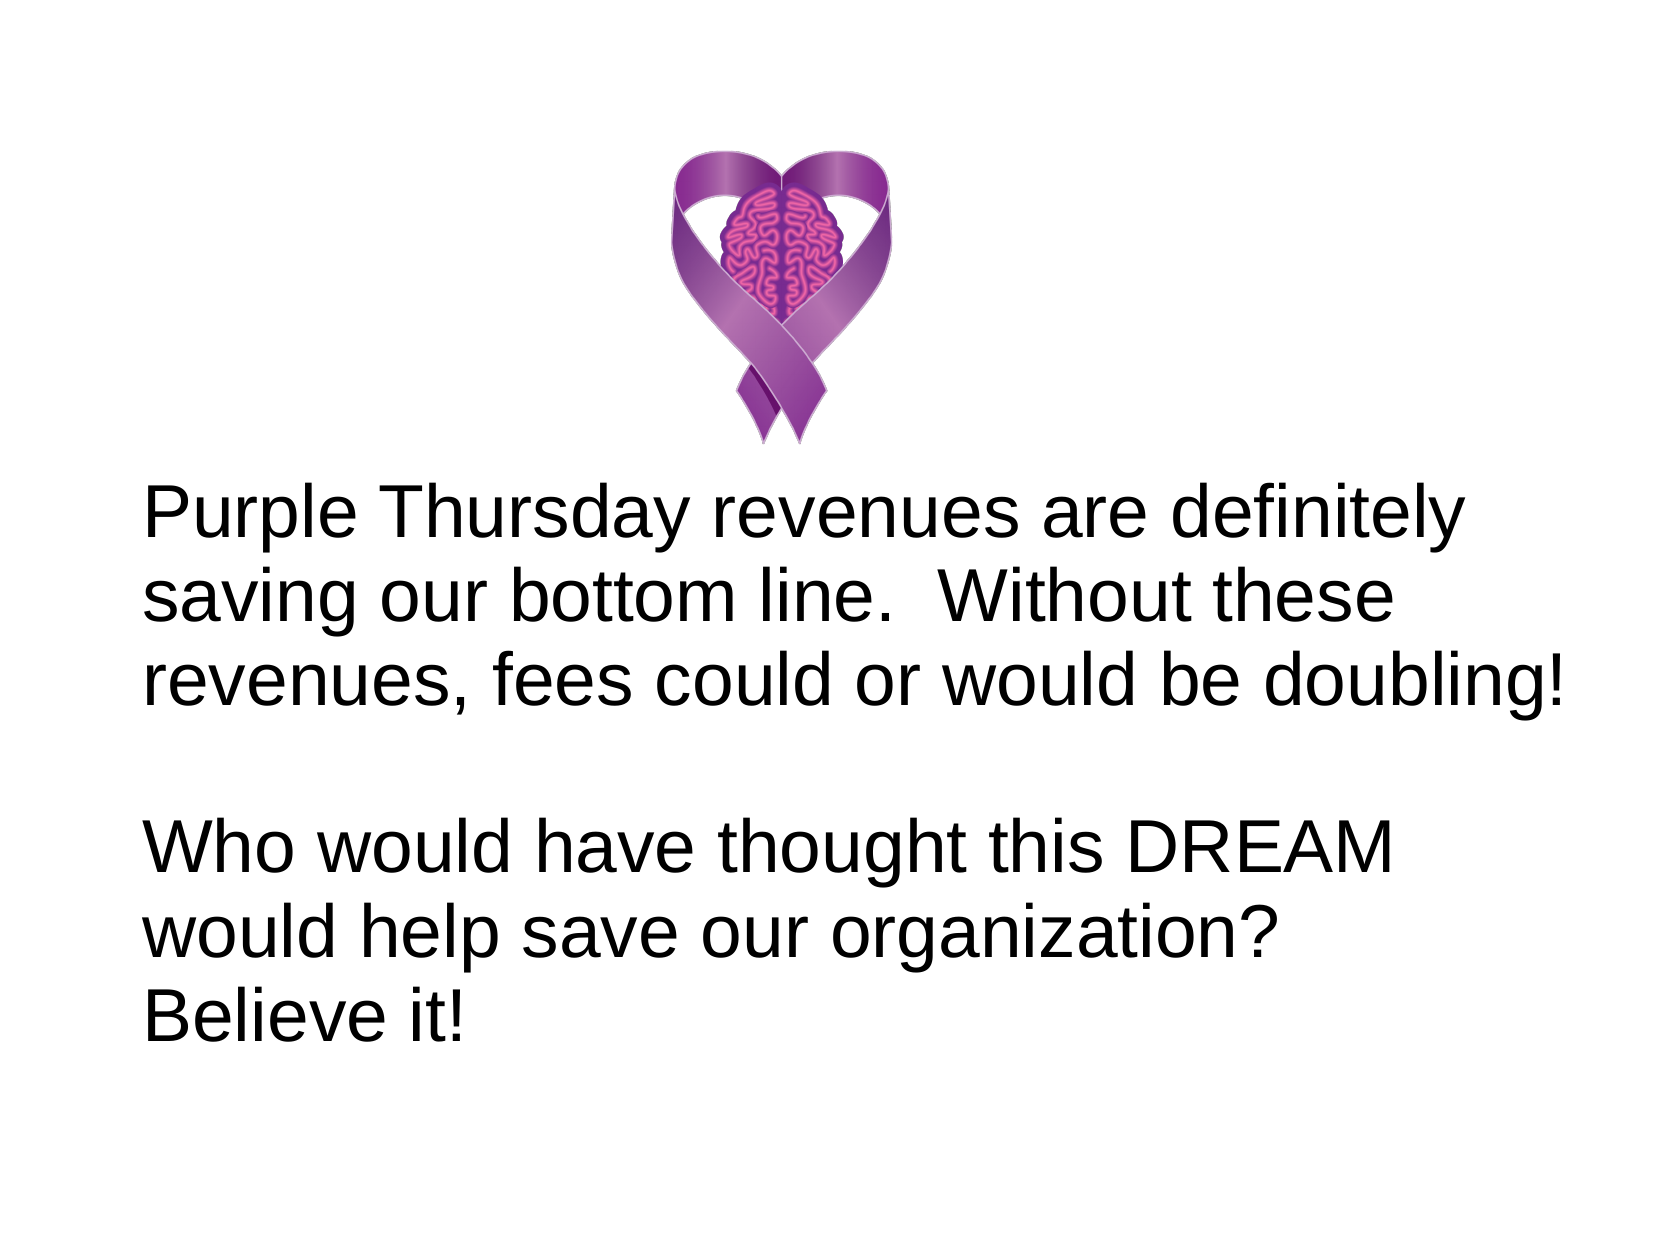

Purple Thursday revenues are definitely saving our bottom line. Without these revenues, fees could or would be doubling!
Who would have thought this DREAM would help save our organization?
Believe it!